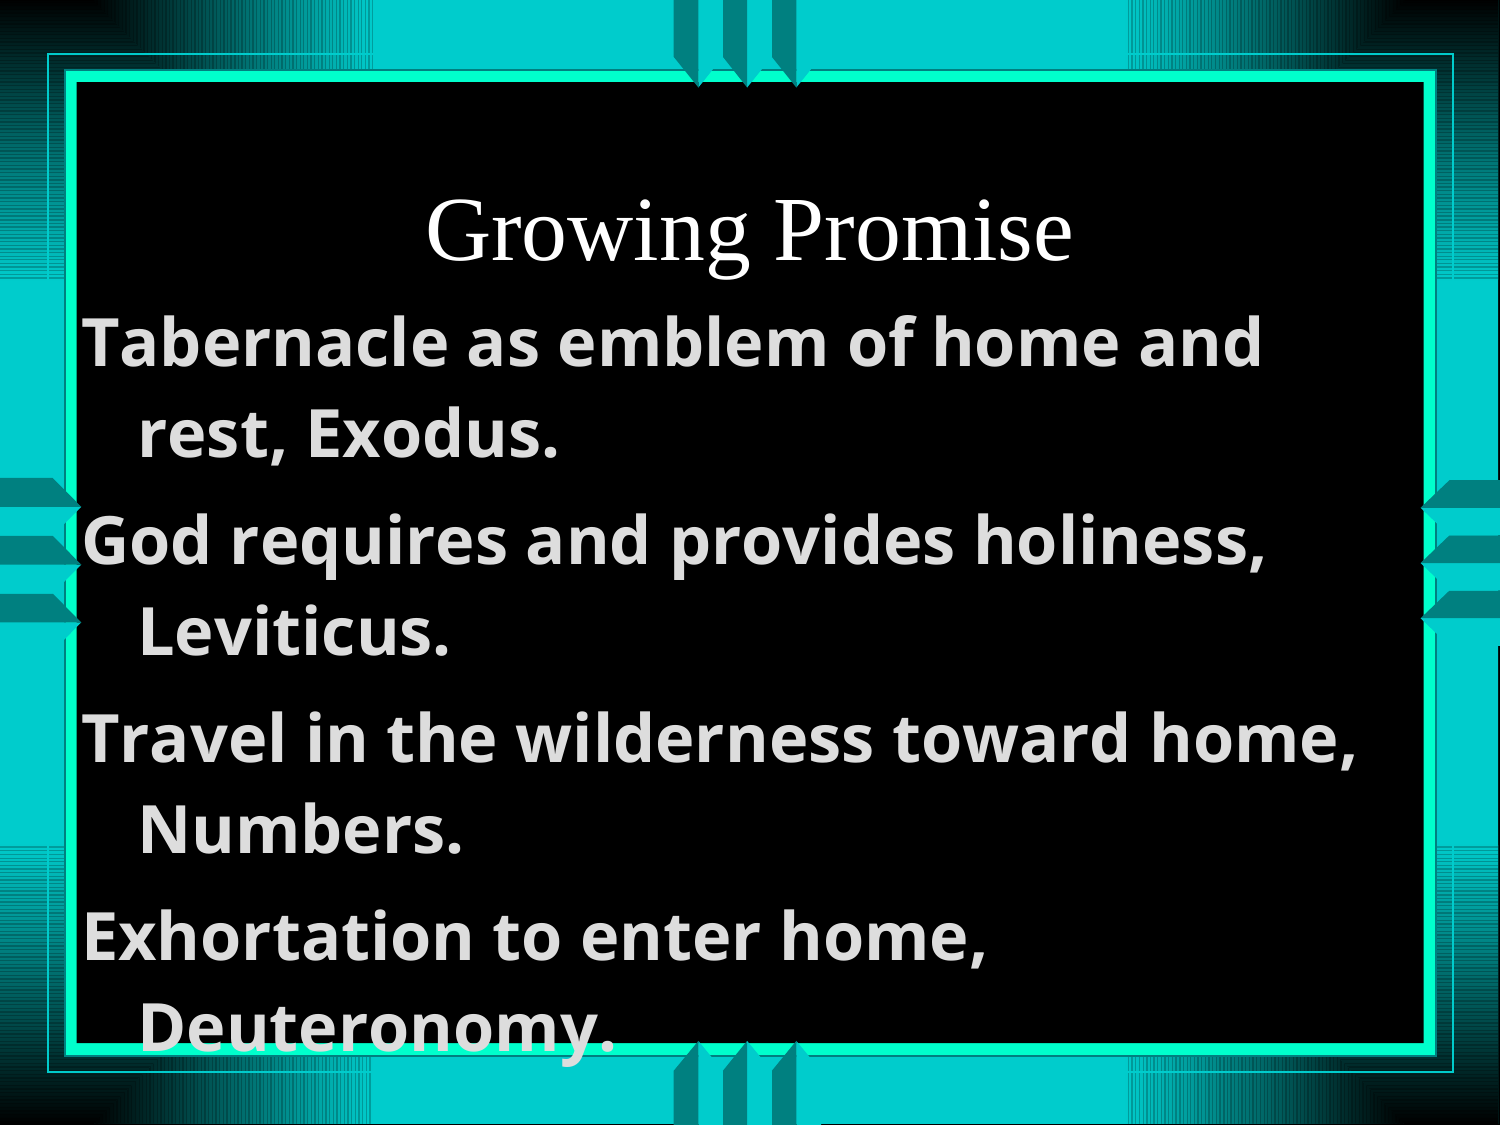

# Growing Promise
Tabernacle as emblem of home and rest, Exodus.
God requires and provides holiness, Leviticus.
Travel in the wilderness toward home, Numbers.
Exhortation to enter home, Deuteronomy.